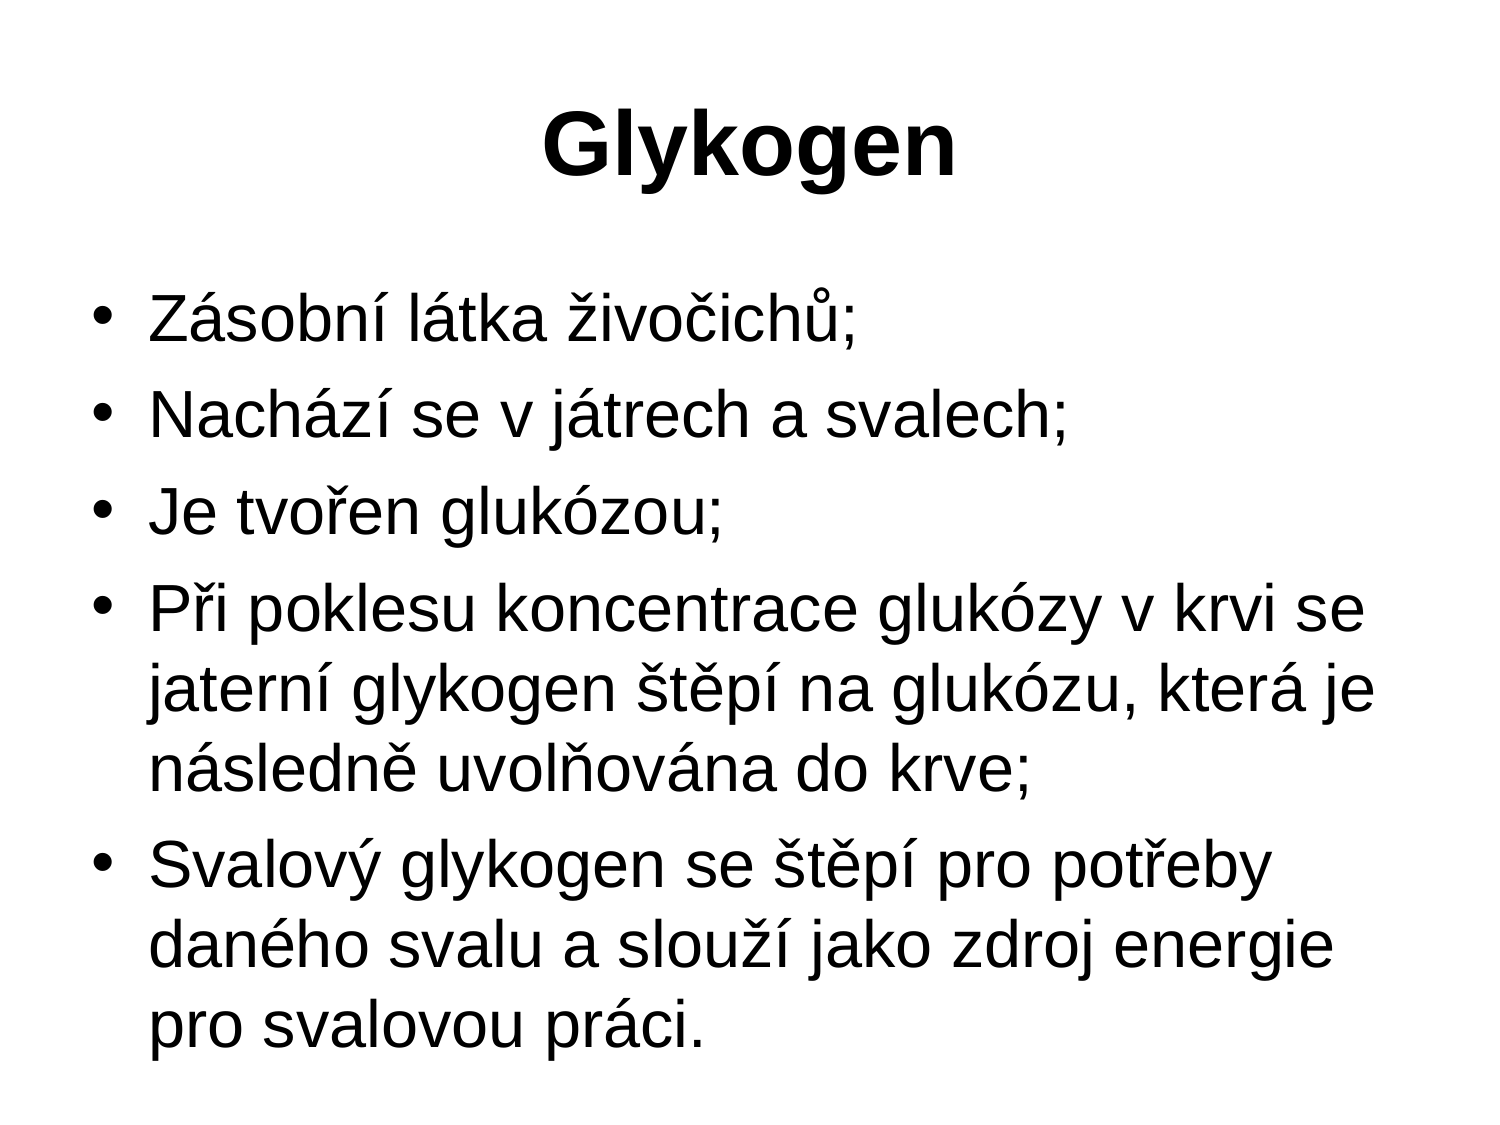

Glykogen
# Zásobní látka živočichů;
Nachází se v játrech a svalech;
Je tvořen glukózou;
Při poklesu koncentrace glukózy v krvi se jaterní glykogen štěpí na glukózu, která je následně uvolňována do krve;
Svalový glykogen se štěpí pro potřeby daného svalu a slouží jako zdroj energie pro svalovou práci.